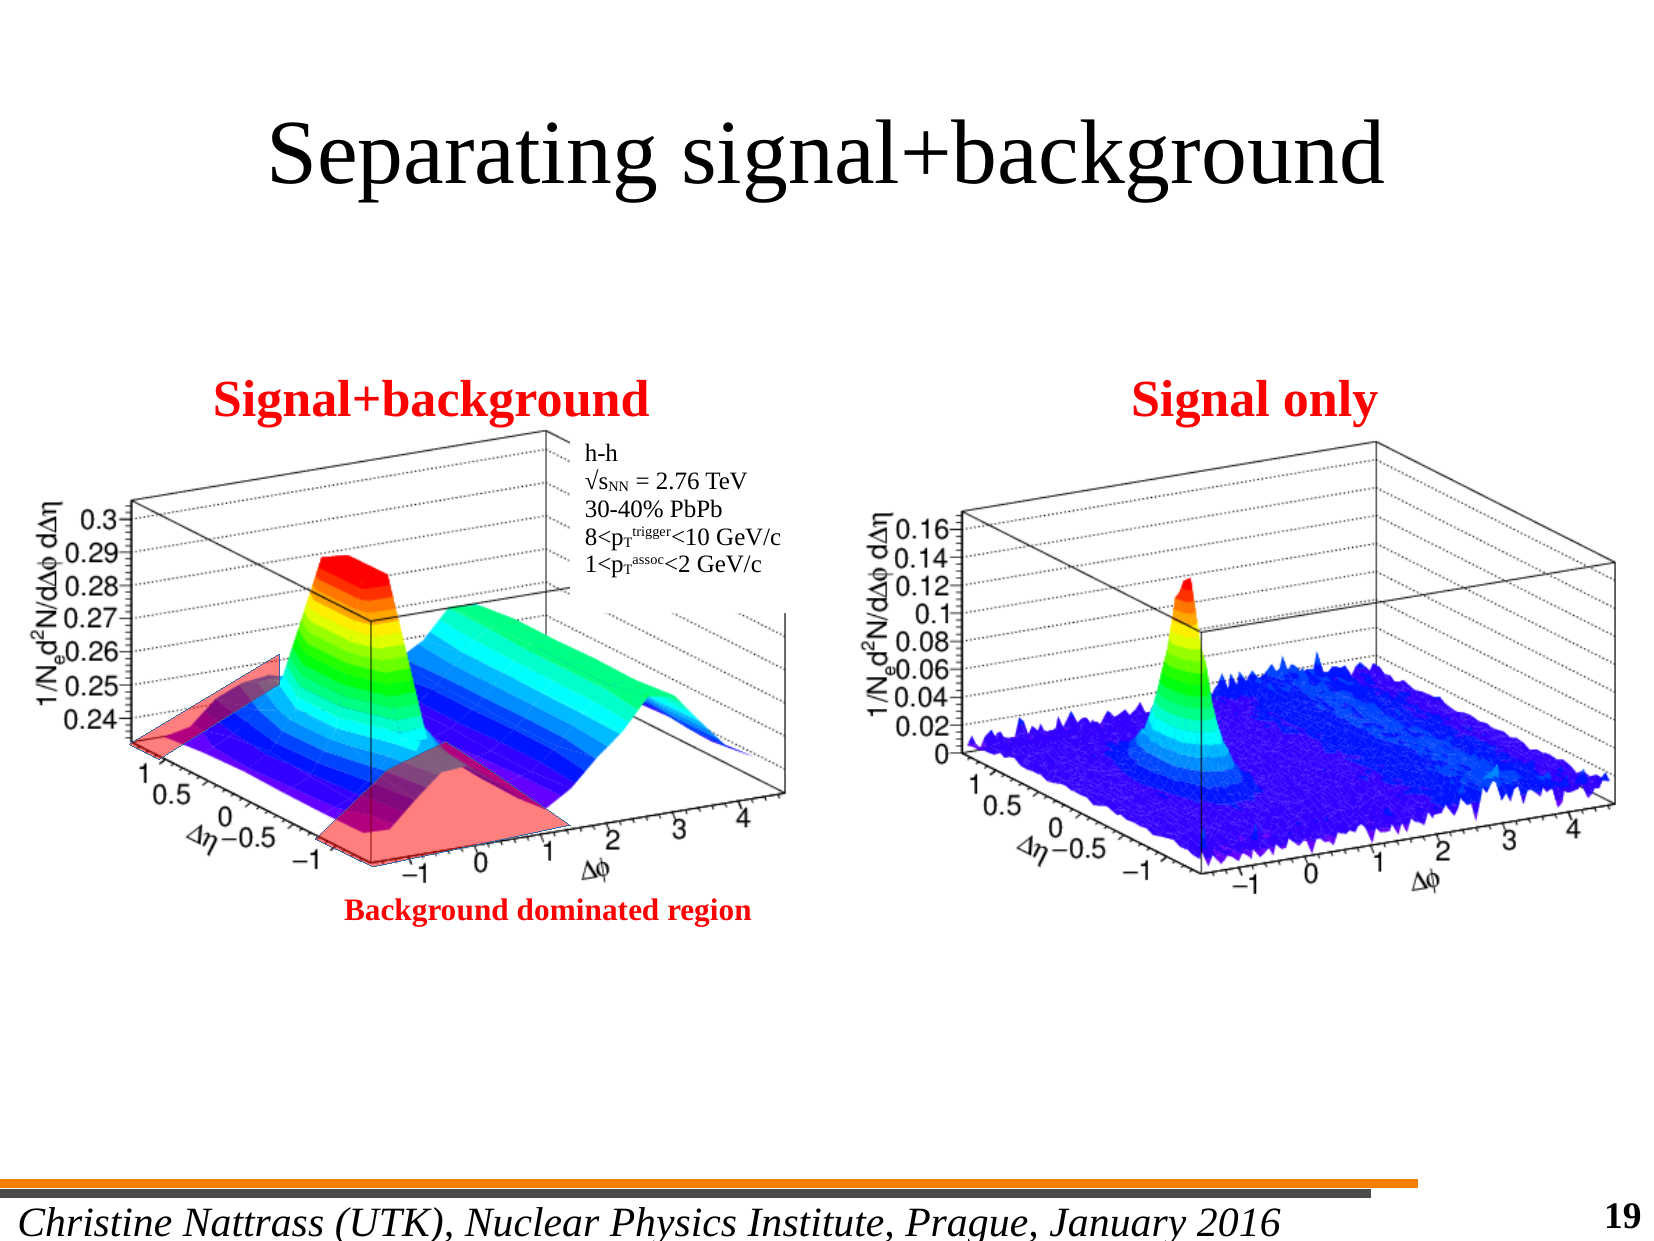

# Separating signal+background
Signal+background
Signal only
Background dominated region
h-h
√sNN = 2.76 TeV
30-40% PbPb
8<pTtrigger<10 GeV/c
1<pTassoc<2 GeV/c